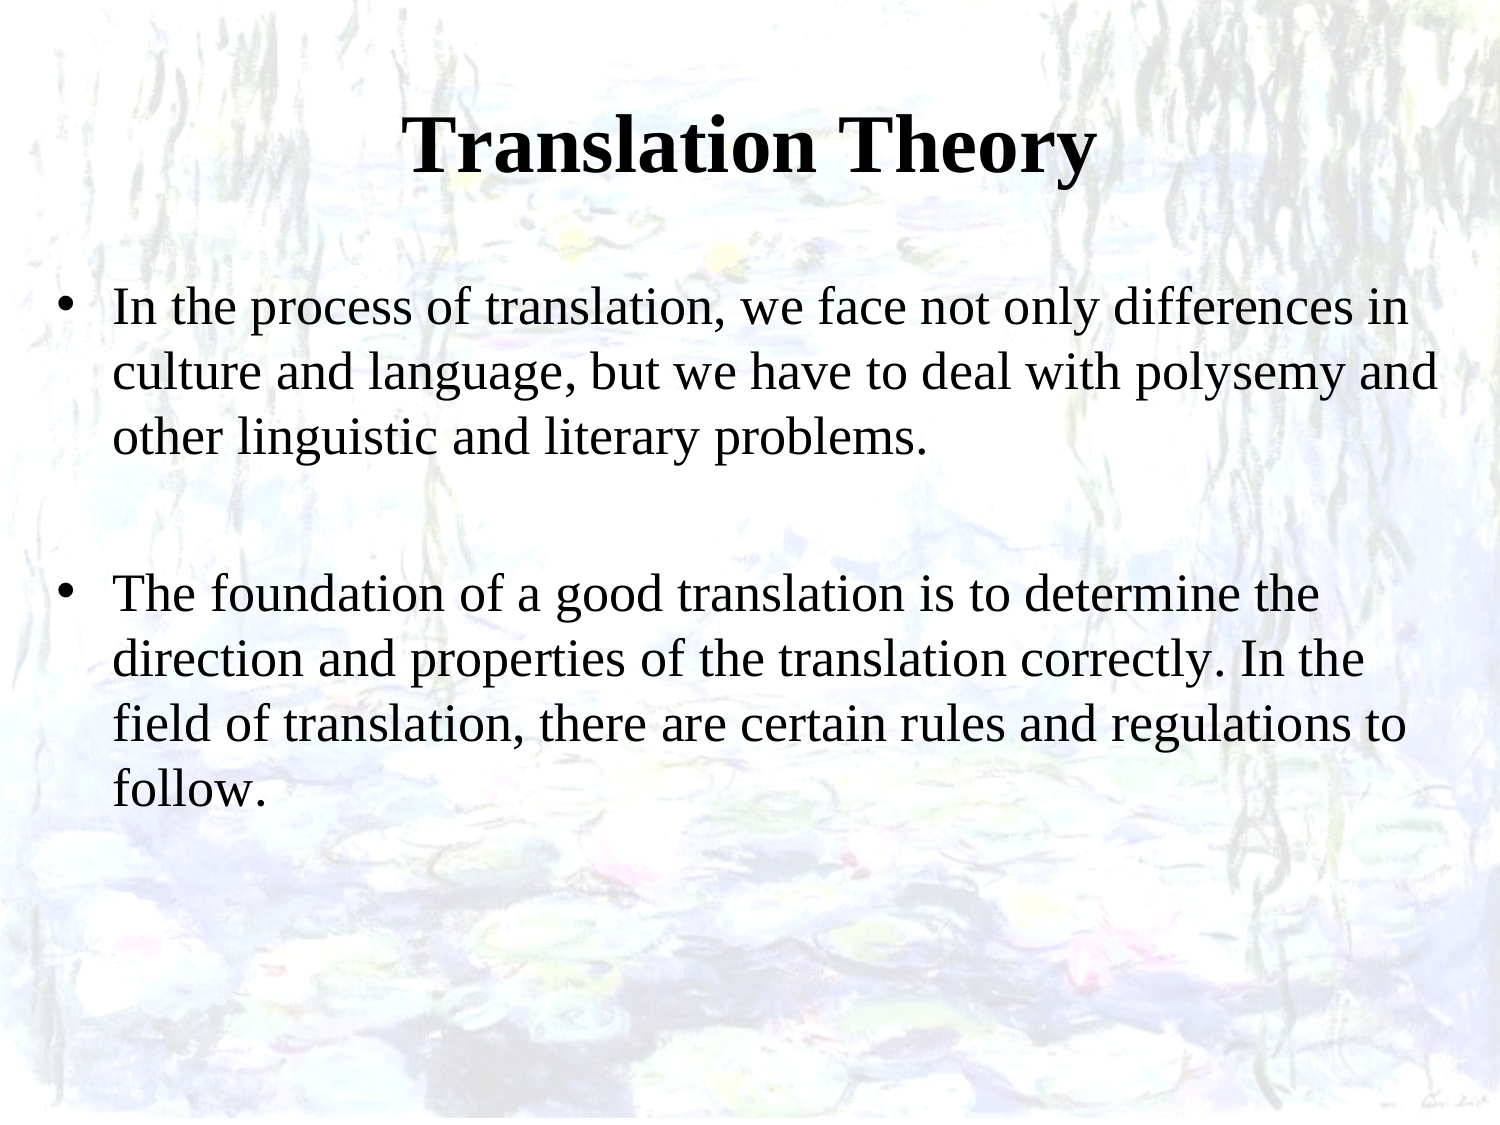

# Translation Theory
In the process of translation, we face not only differences in culture and language, but we have to deal with polysemy and other linguistic and literary problems.
The foundation of a good translation is to determine the direction and properties of the translation correctly. In the field of translation, there are certain rules and regulations to follow.